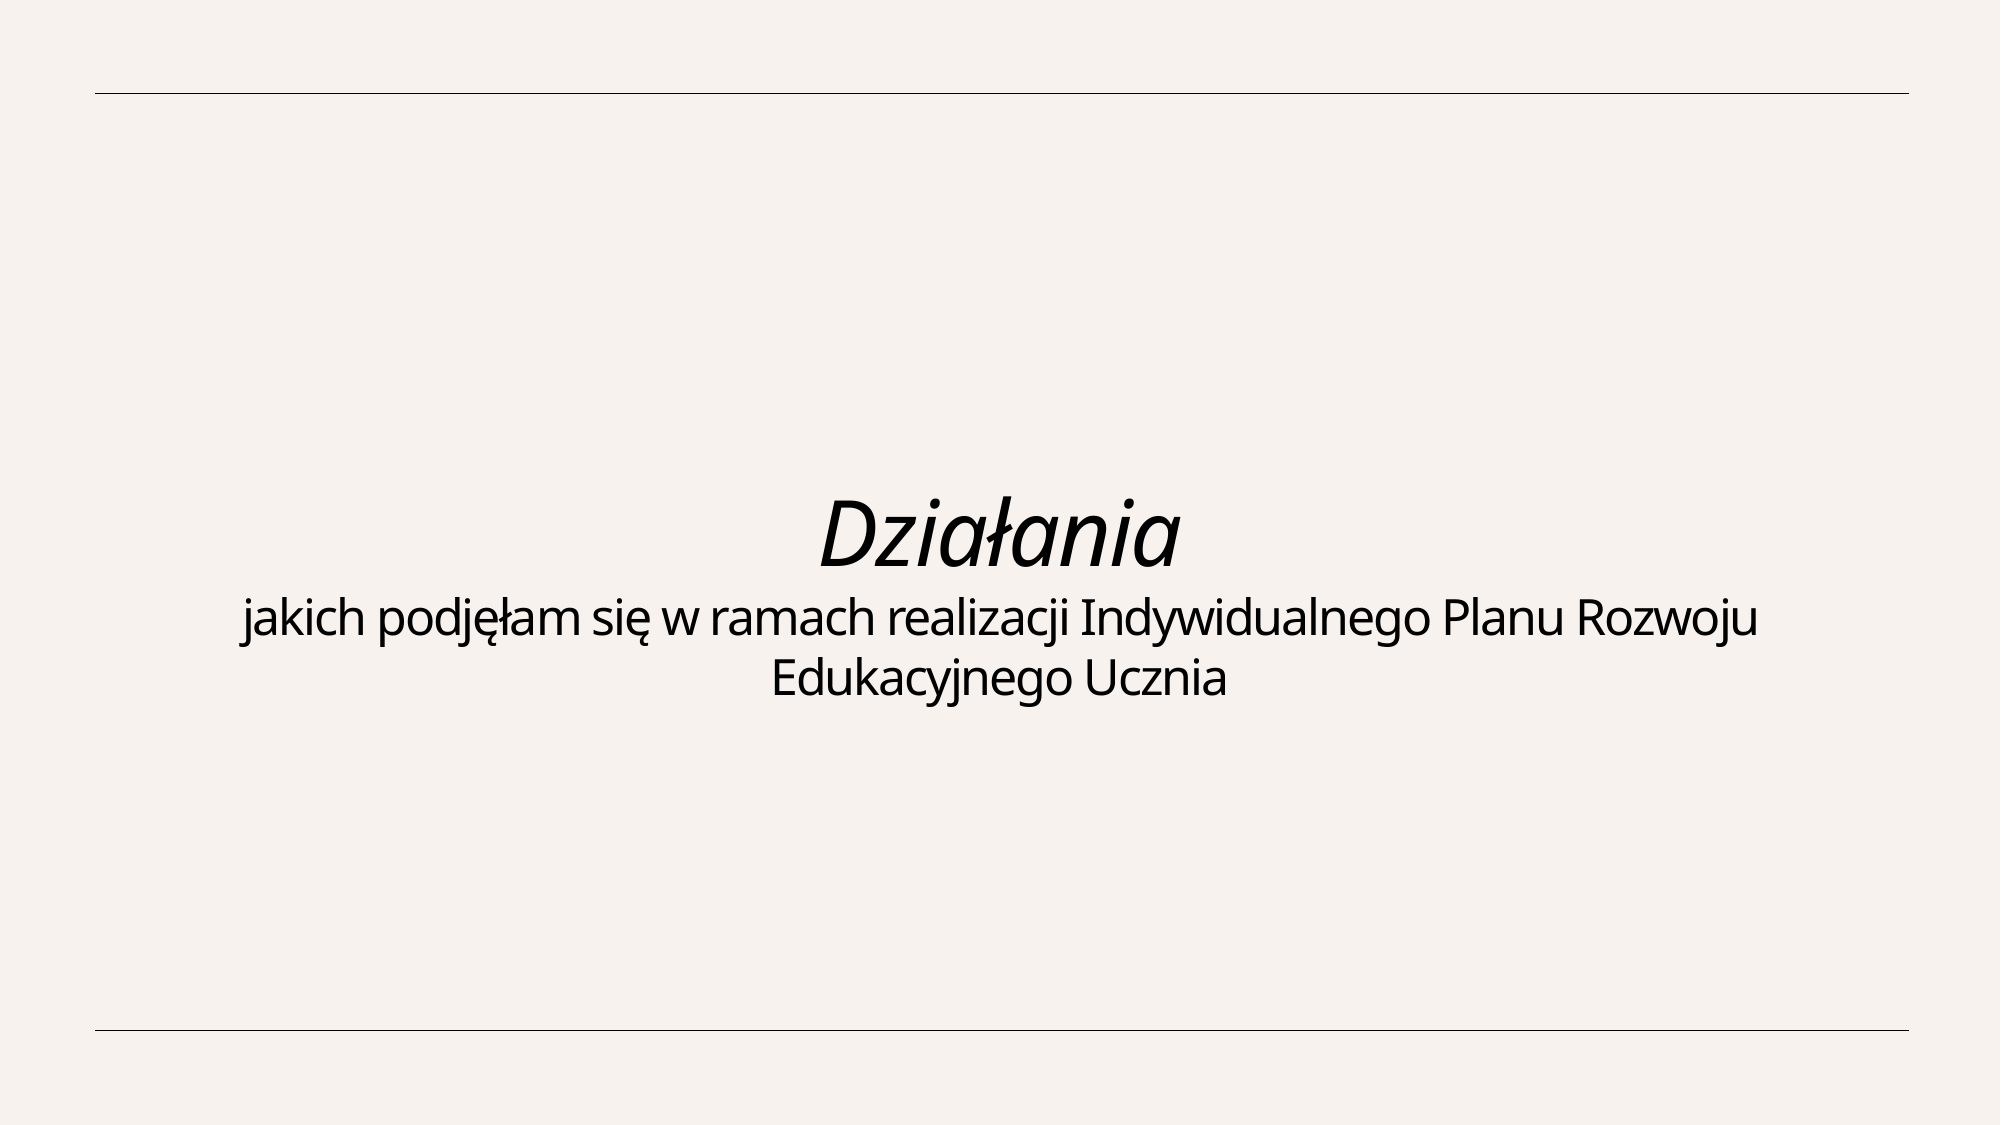

# Działania jakich podjęłam się w ramach realizacji Indywidualnego Planu Rozwoju Edukacyjnego Ucznia